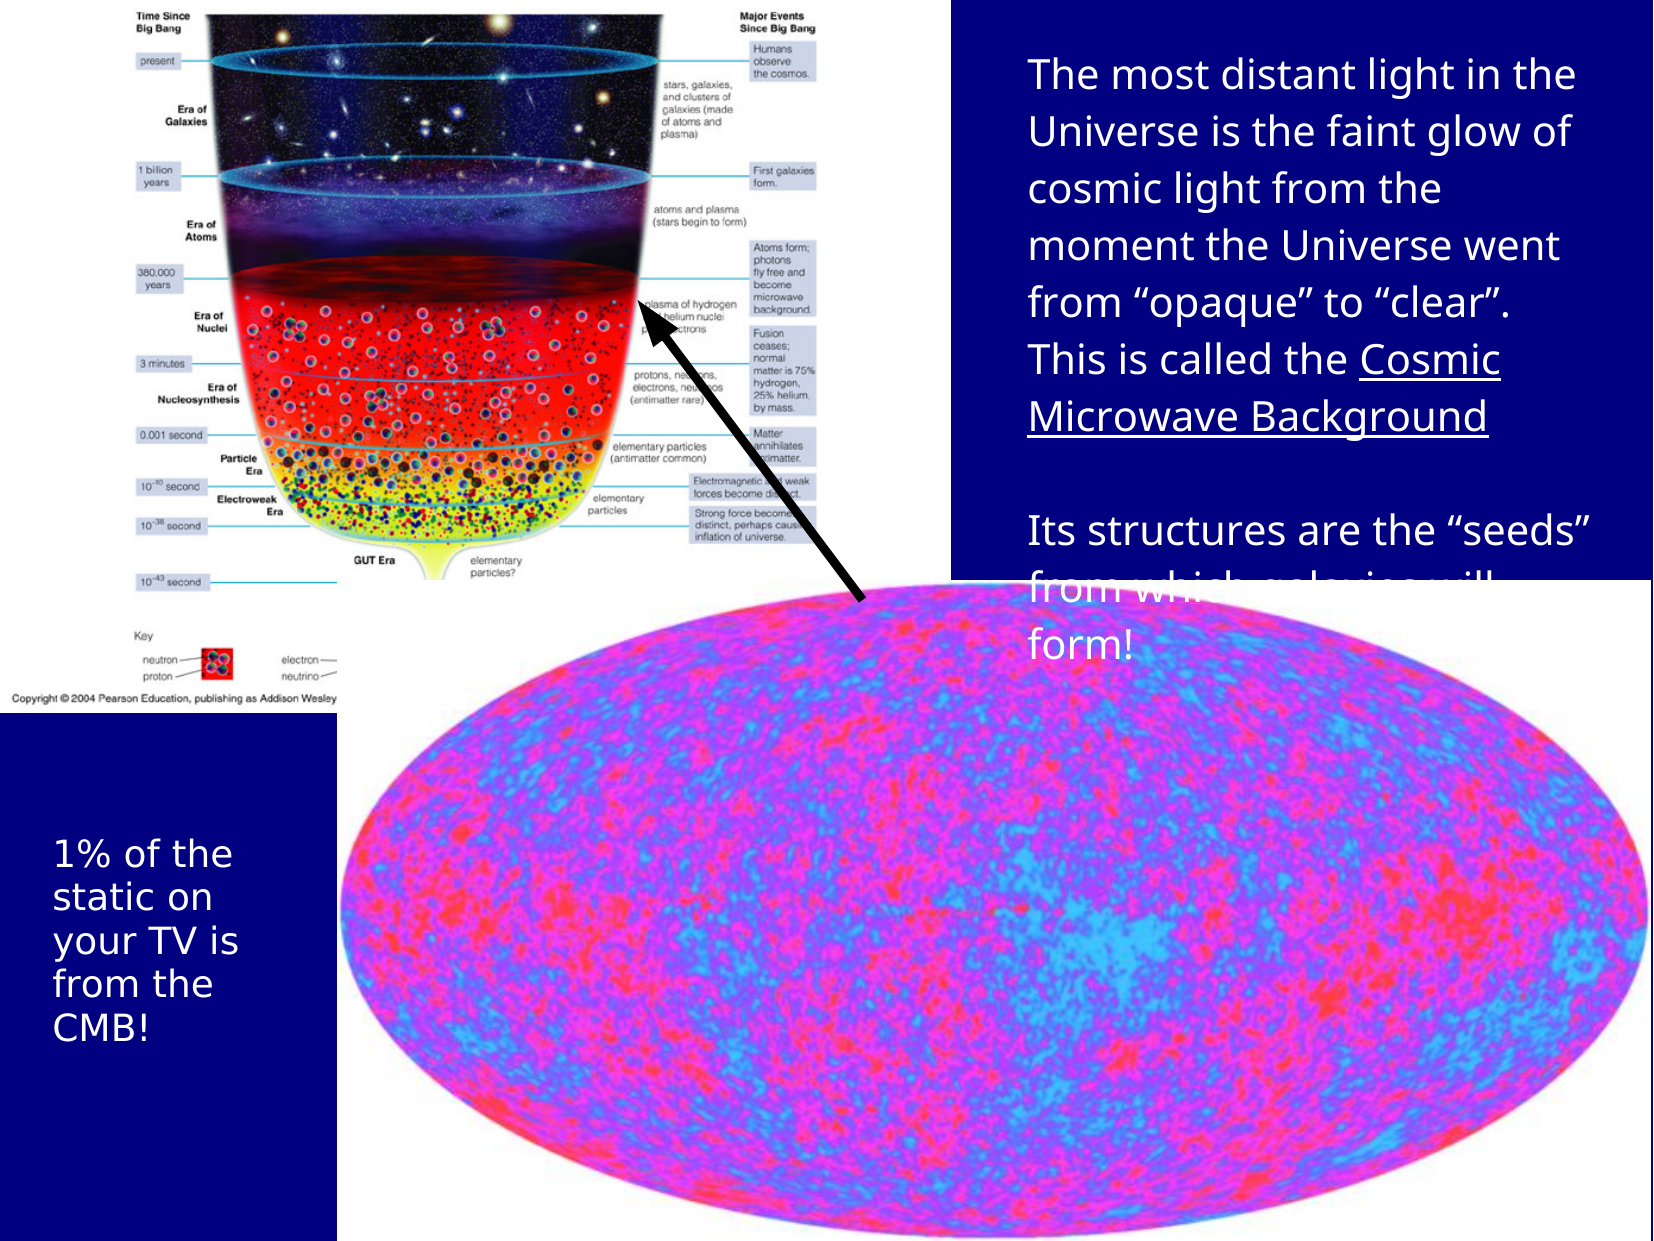

The most distant light in the Universe is the faint glow of cosmic light from the moment the Universe went from “opaque” to “clear”. This is called the Cosmic Microwave Background
Its structures are the “seeds” from which galaxies will form!
1% of the static on your TV is from the CMB!